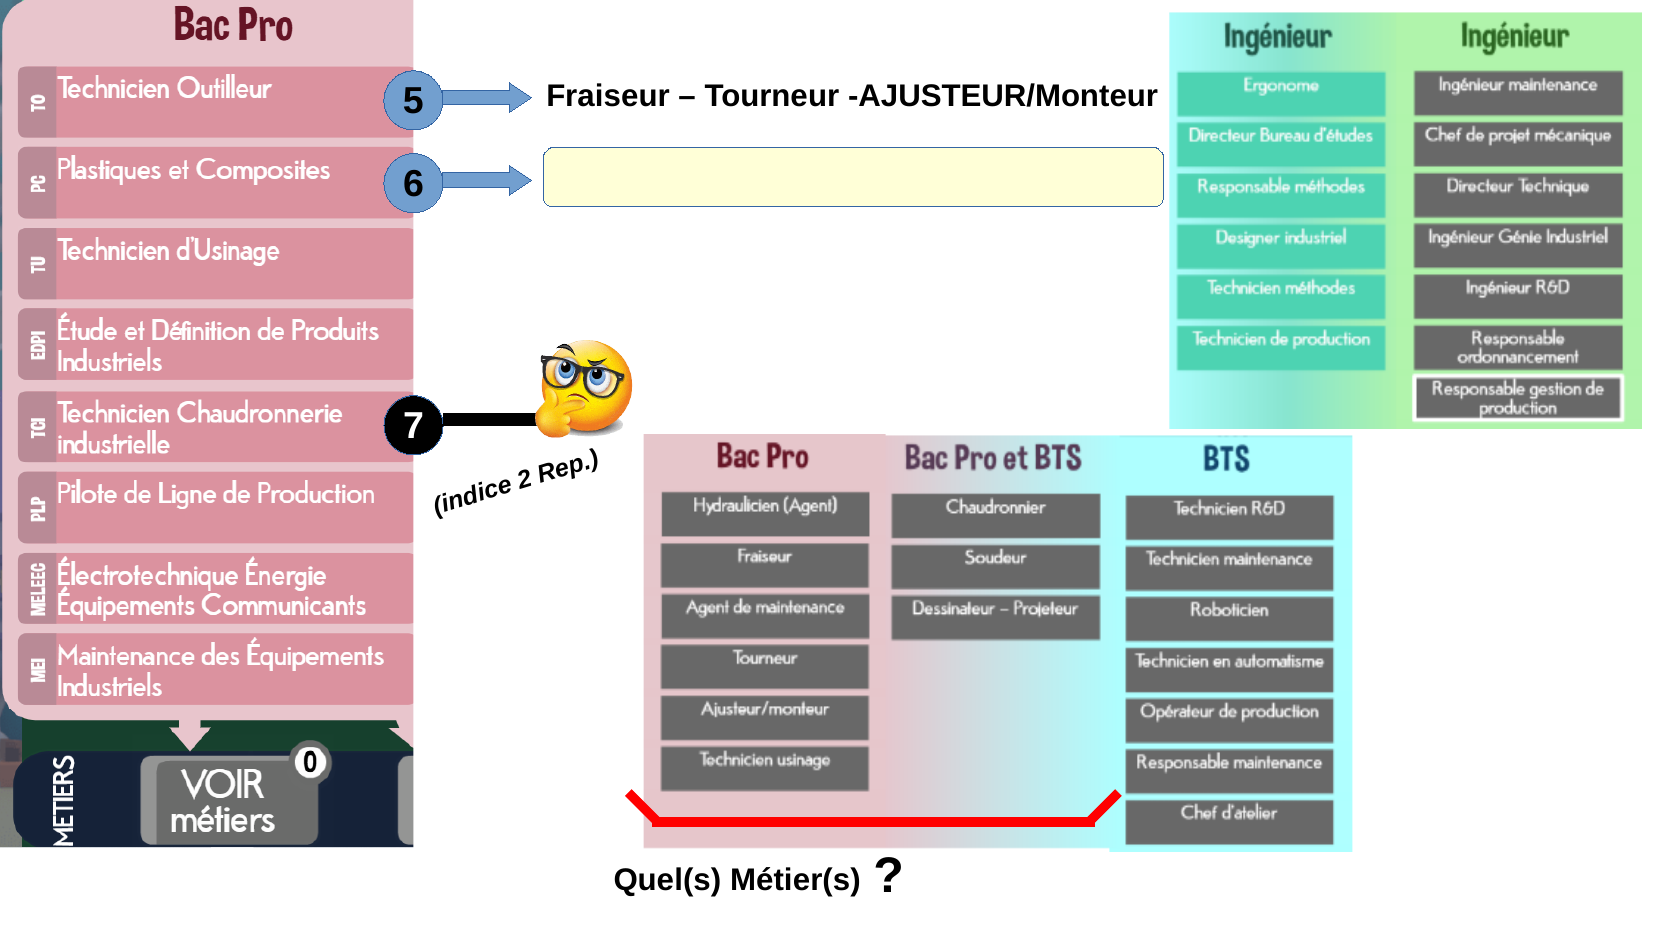

5
Fraiseur – Tourneur -AJUSTEUR/Monteur
6
7
(indice 2 Rep.)
?
Quel(s) Métier(s)